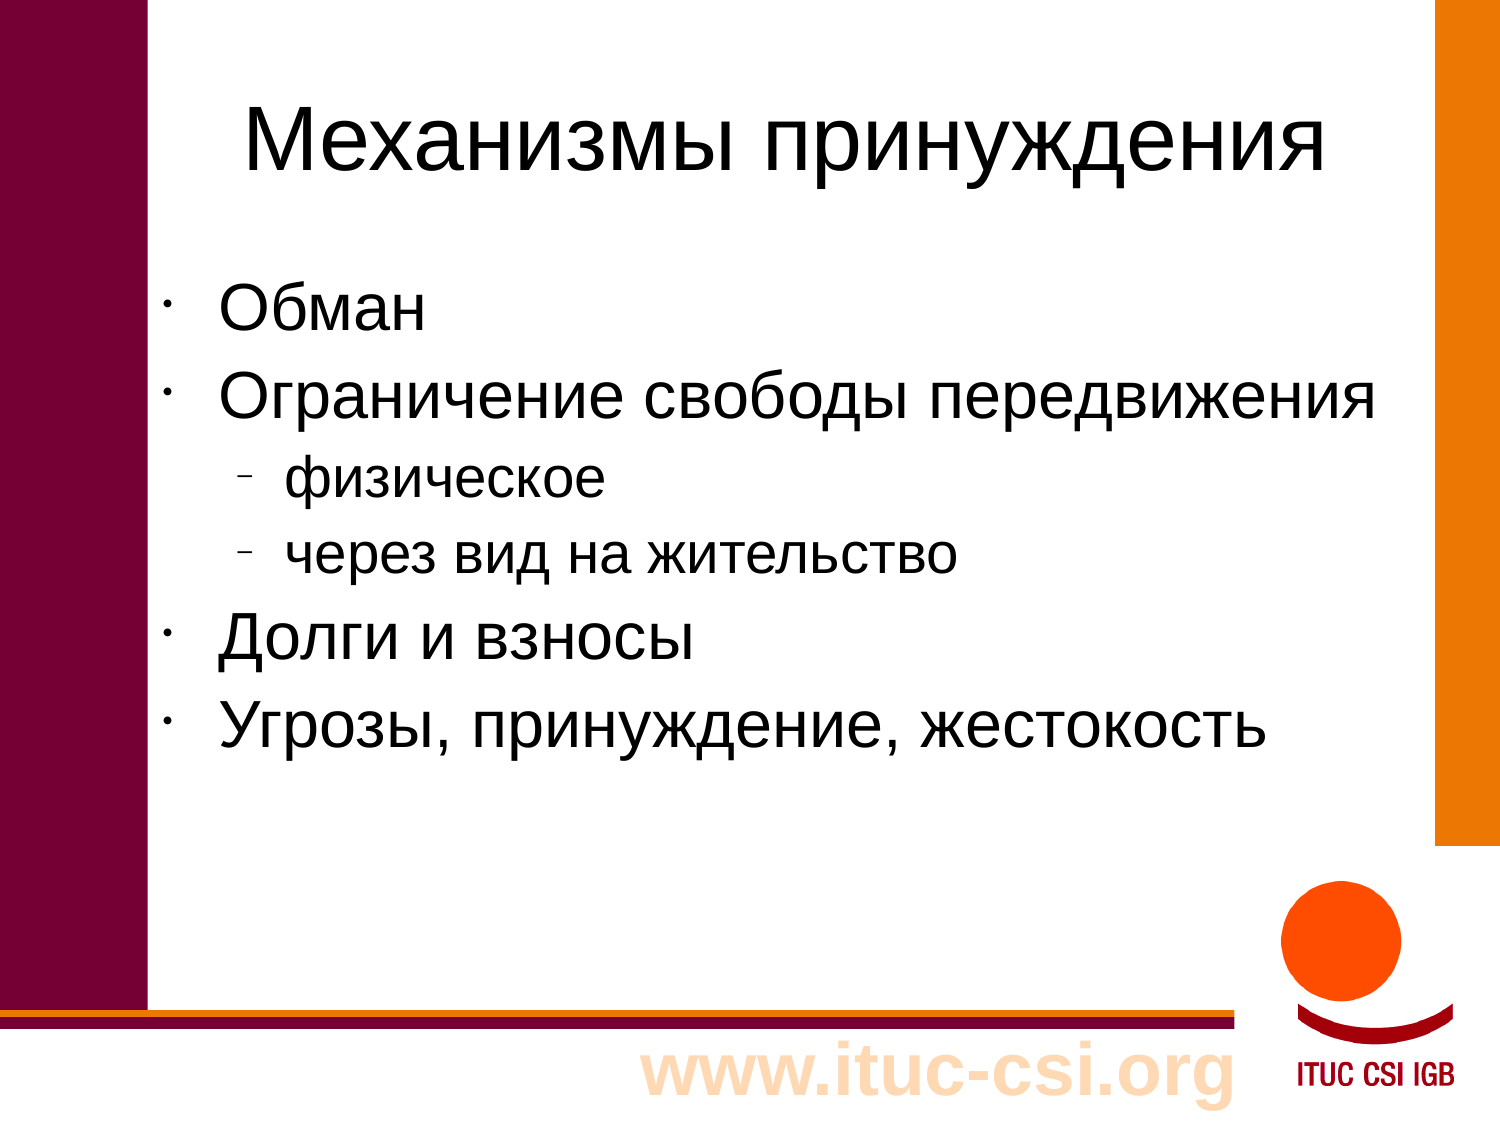

# Механизмы принуждения
Обман
Ограничение свободы передвижения
физическое
через вид на жительство
Долги и взносы
Угрозы, принуждение, жестокость